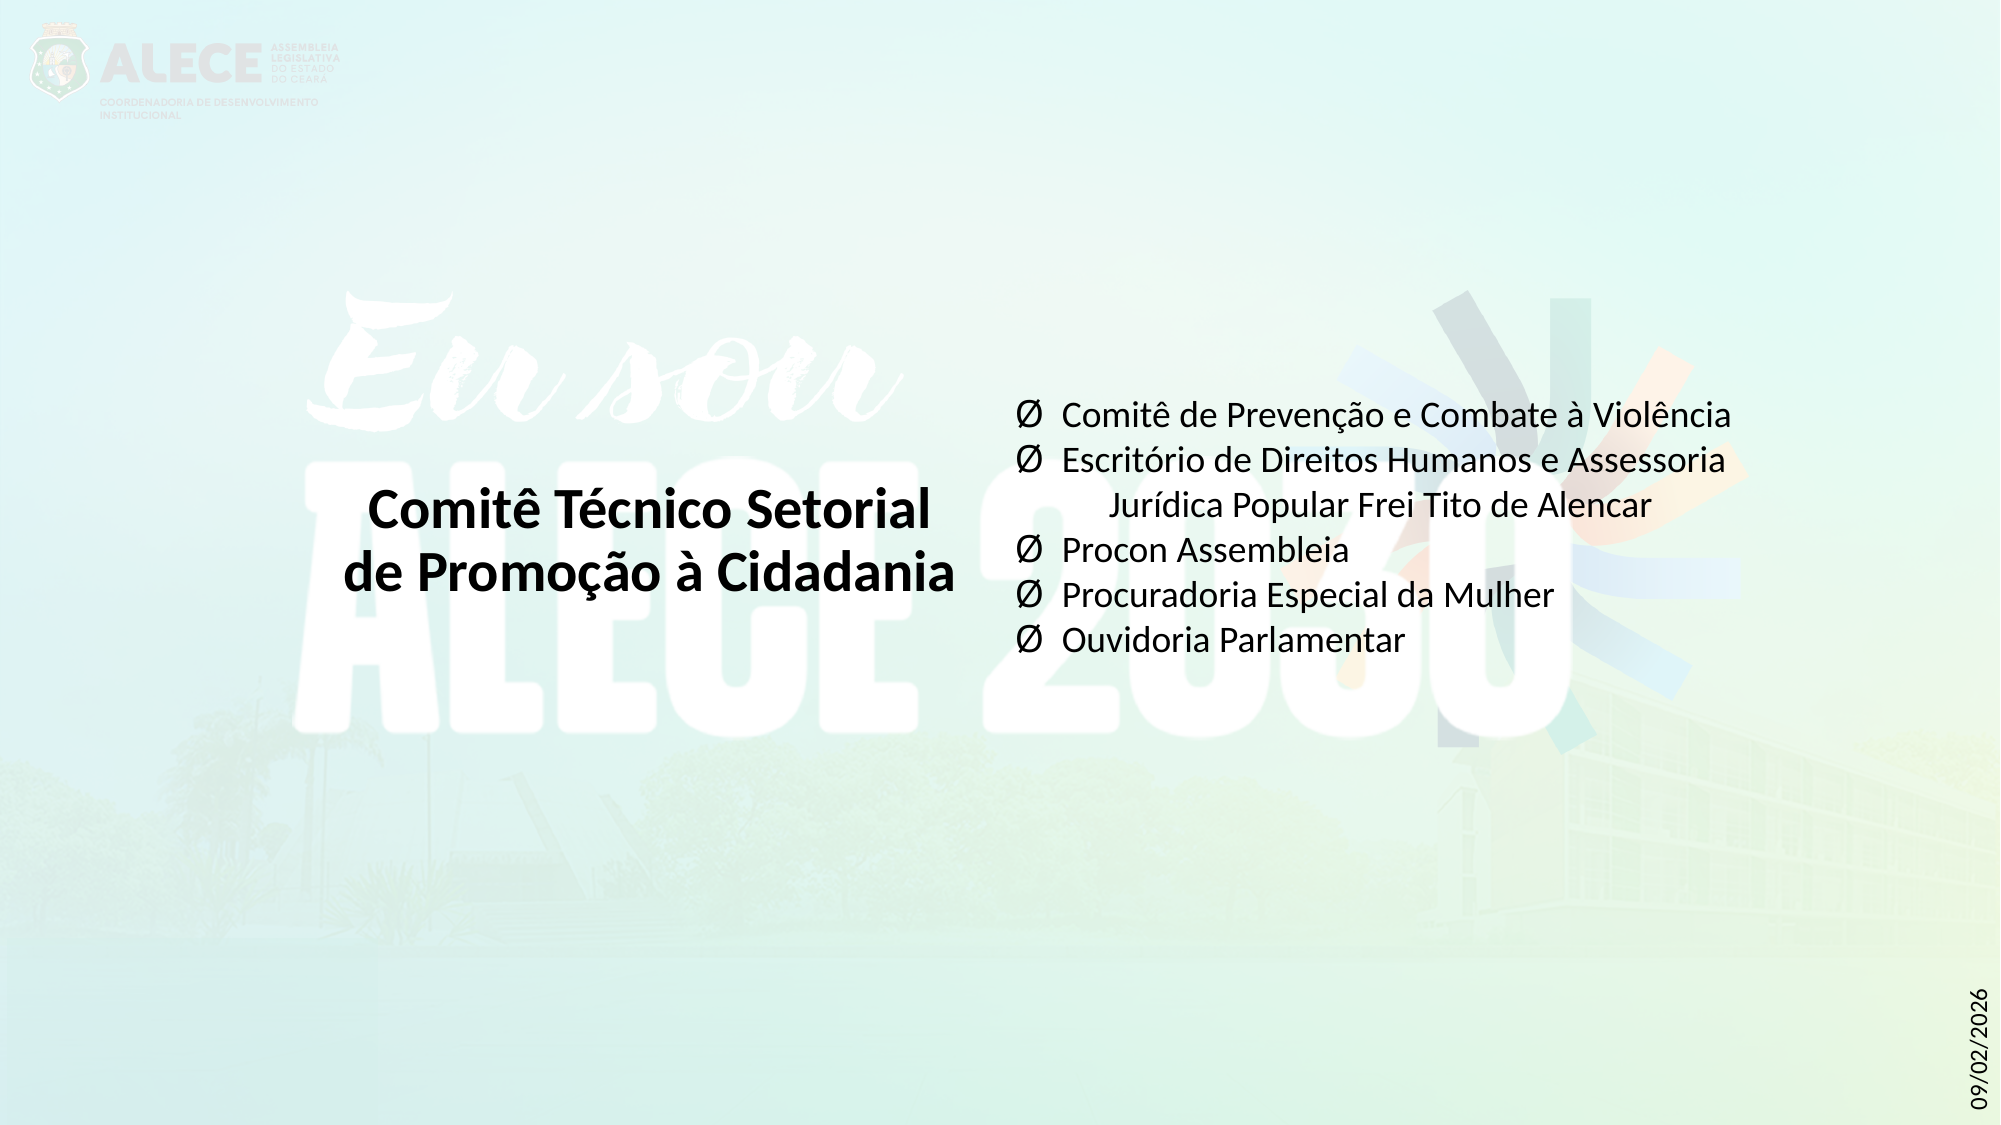

Comitê de Prevenção e Combate à Violência
Escritório de Direitos Humanos e Assessoria Jurídica Popular Frei Tito de Alencar
Procon Assembleia
Procuradoria Especial da Mulher
Ouvidoria Parlamentar
# Comitê Técnico Setorial de Promoção à Cidadania
09/02/2026